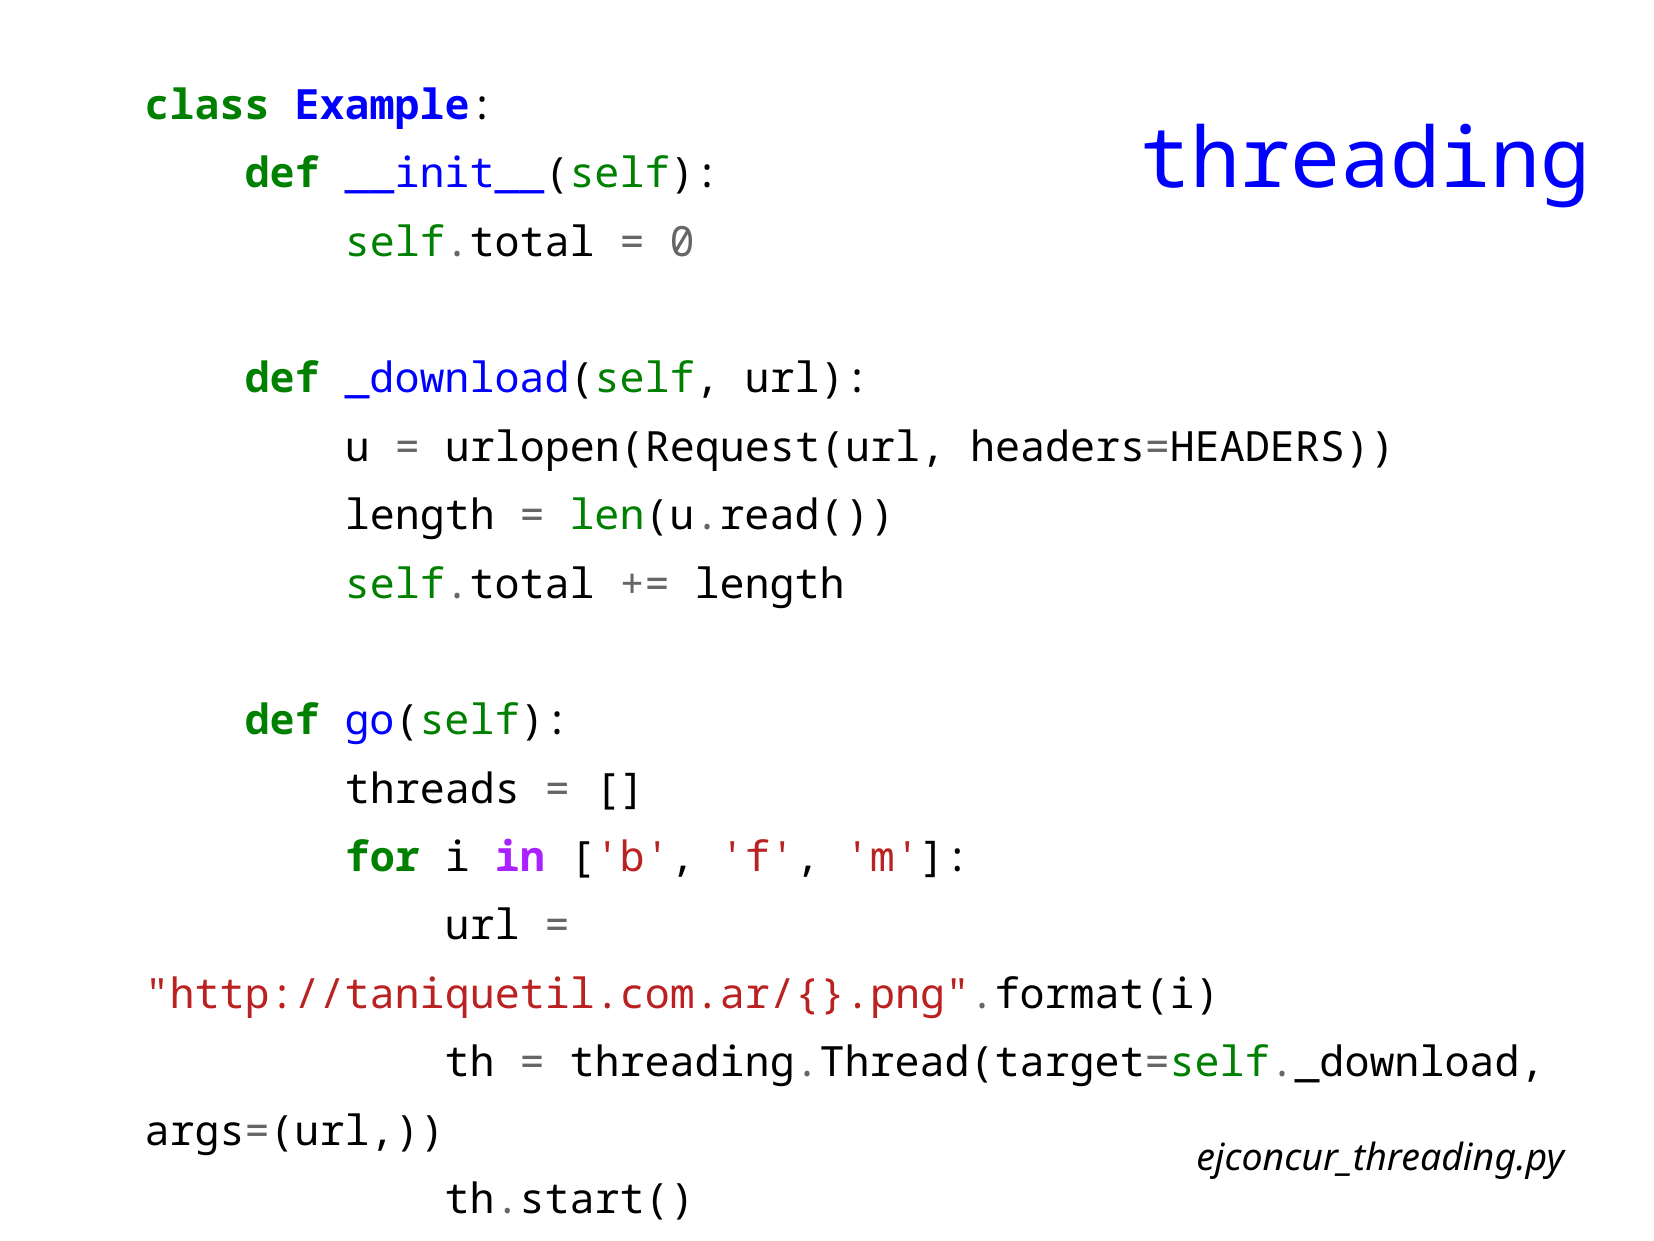

class Example:
 def __init__(self):
 self.total = 0
 def _download(self, url):
 u = urlopen(Request(url, headers=HEADERS))
 length = len(u.read())
 self.total += length
 def go(self):
 threads = []
 for i in ['b', 'f', 'm']:
 url = "http://taniquetil.com.ar/{}.png".format(i)
 th = threading.Thread(target=self._download, args=(url,))
 th.start()
 threads.append(th)
 for th in threads:
 th.join()
e = Example()
e.go()
print("Done:", e.total)
threading
ejconcur_threading.py